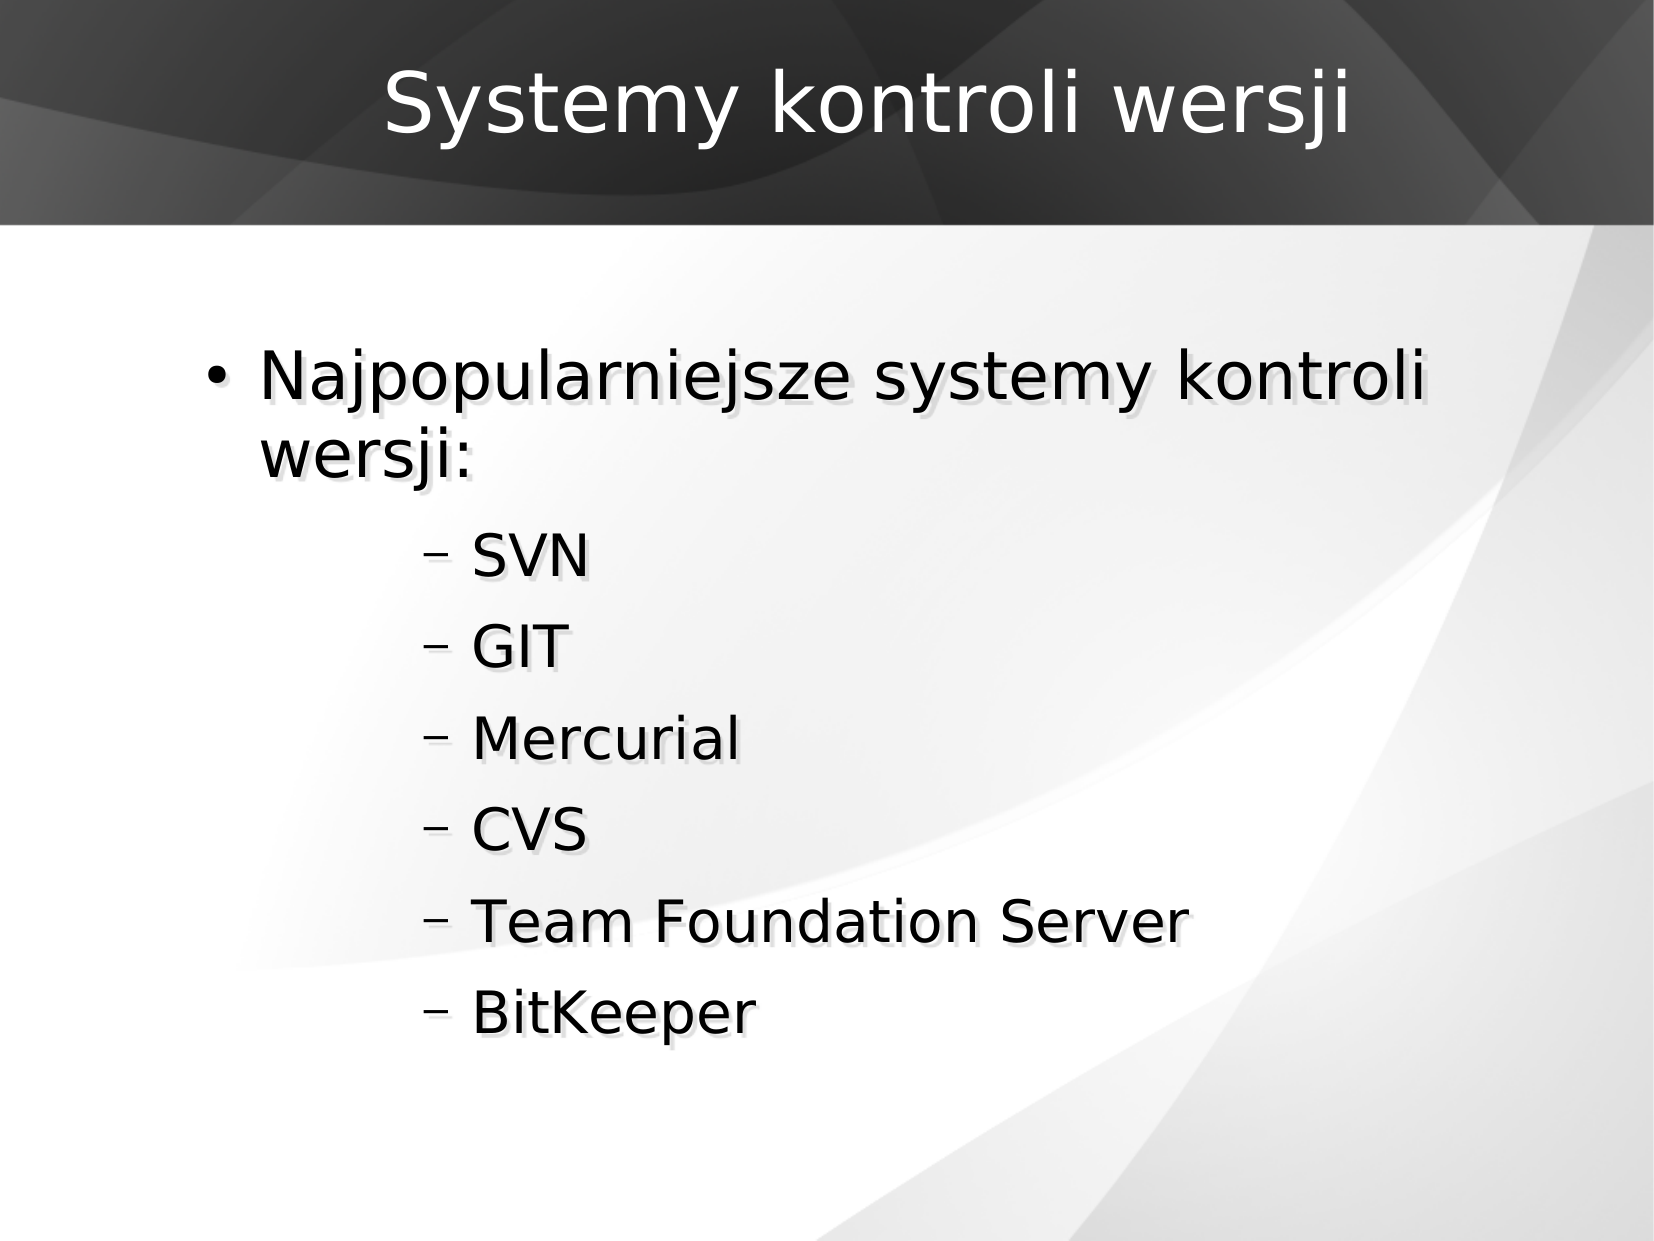

# Systemy kontroli wersji
Najpopularniejsze systemy kontroli wersji:
SVN
GIT
Mercurial
CVS
Team Foundation Server
BitKeeper